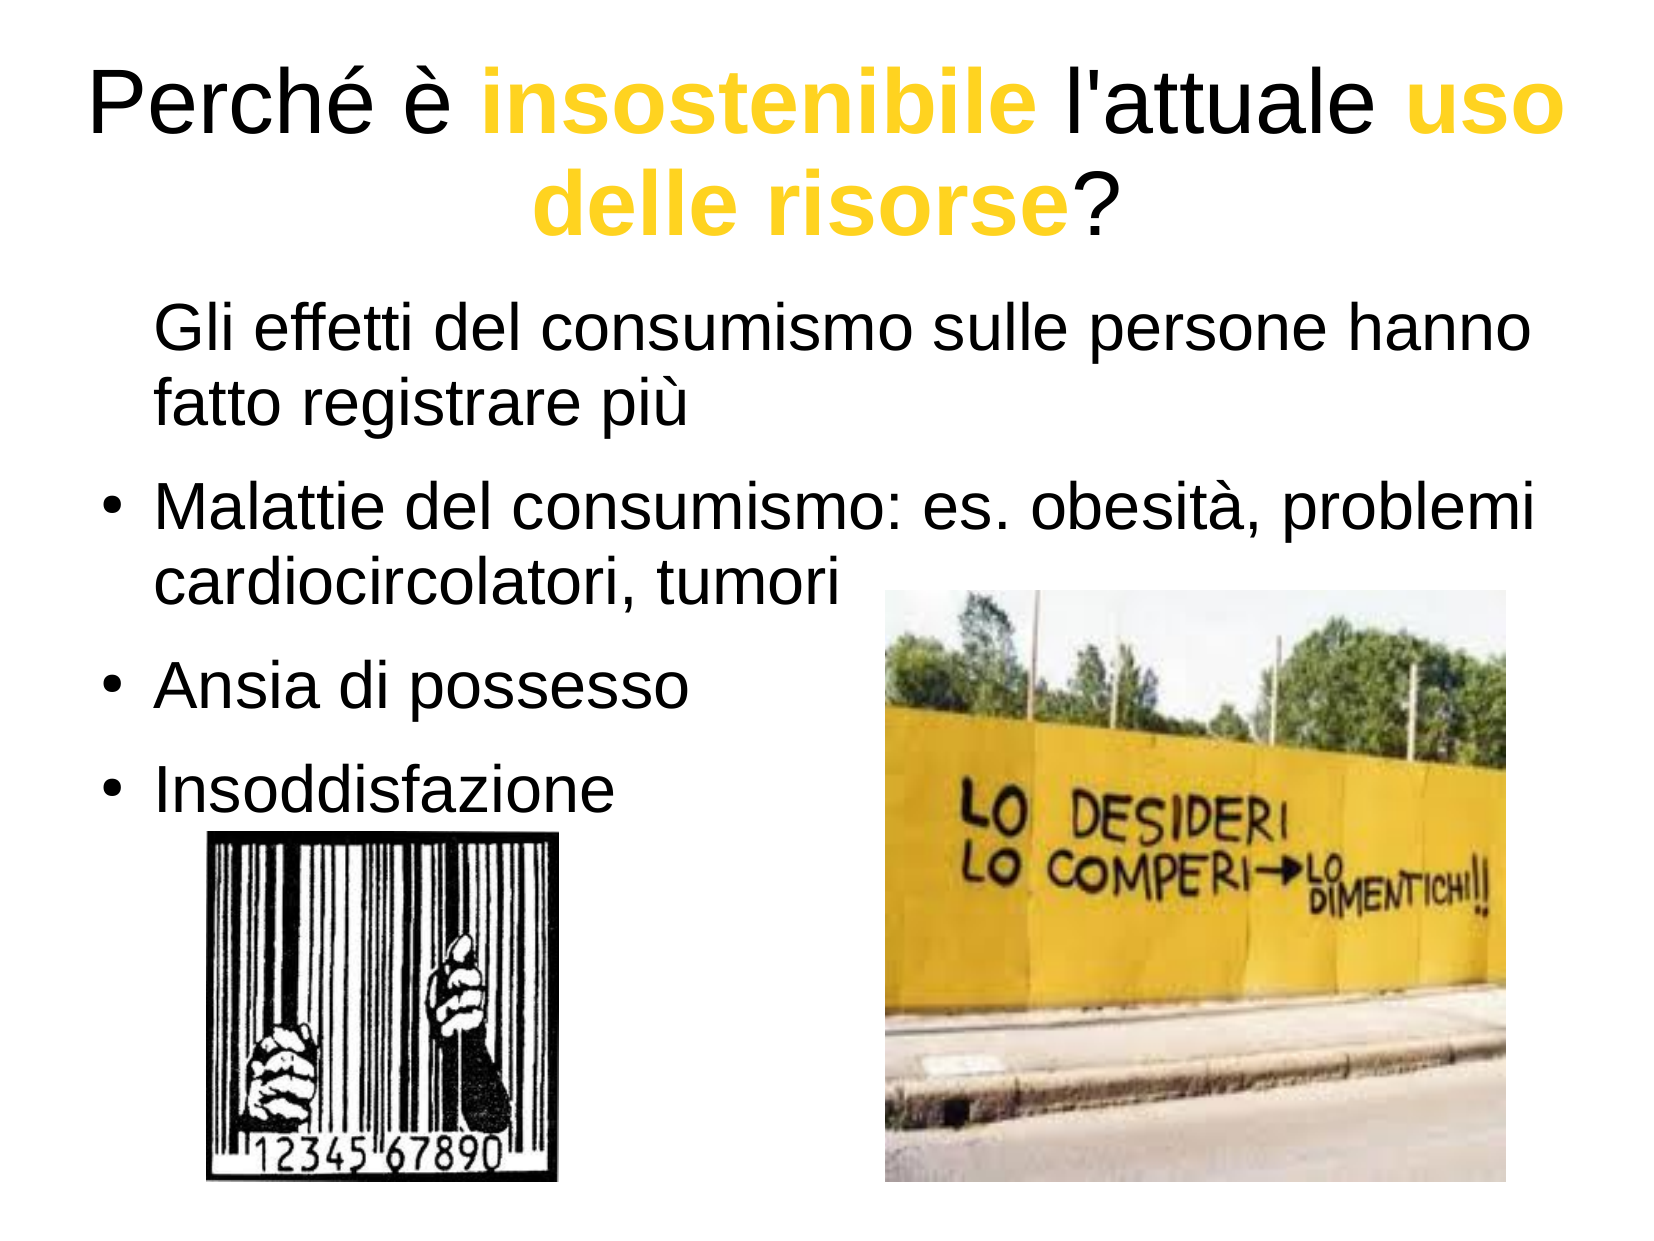

# Perché è insostenibile l'attuale uso delle risorse?
Gli effetti del consumismo sulle persone hanno fatto registrare più
Malattie del consumismo: es. obesità, problemi cardiocircolatori, tumori
Ansia di possesso
Insoddisfazione